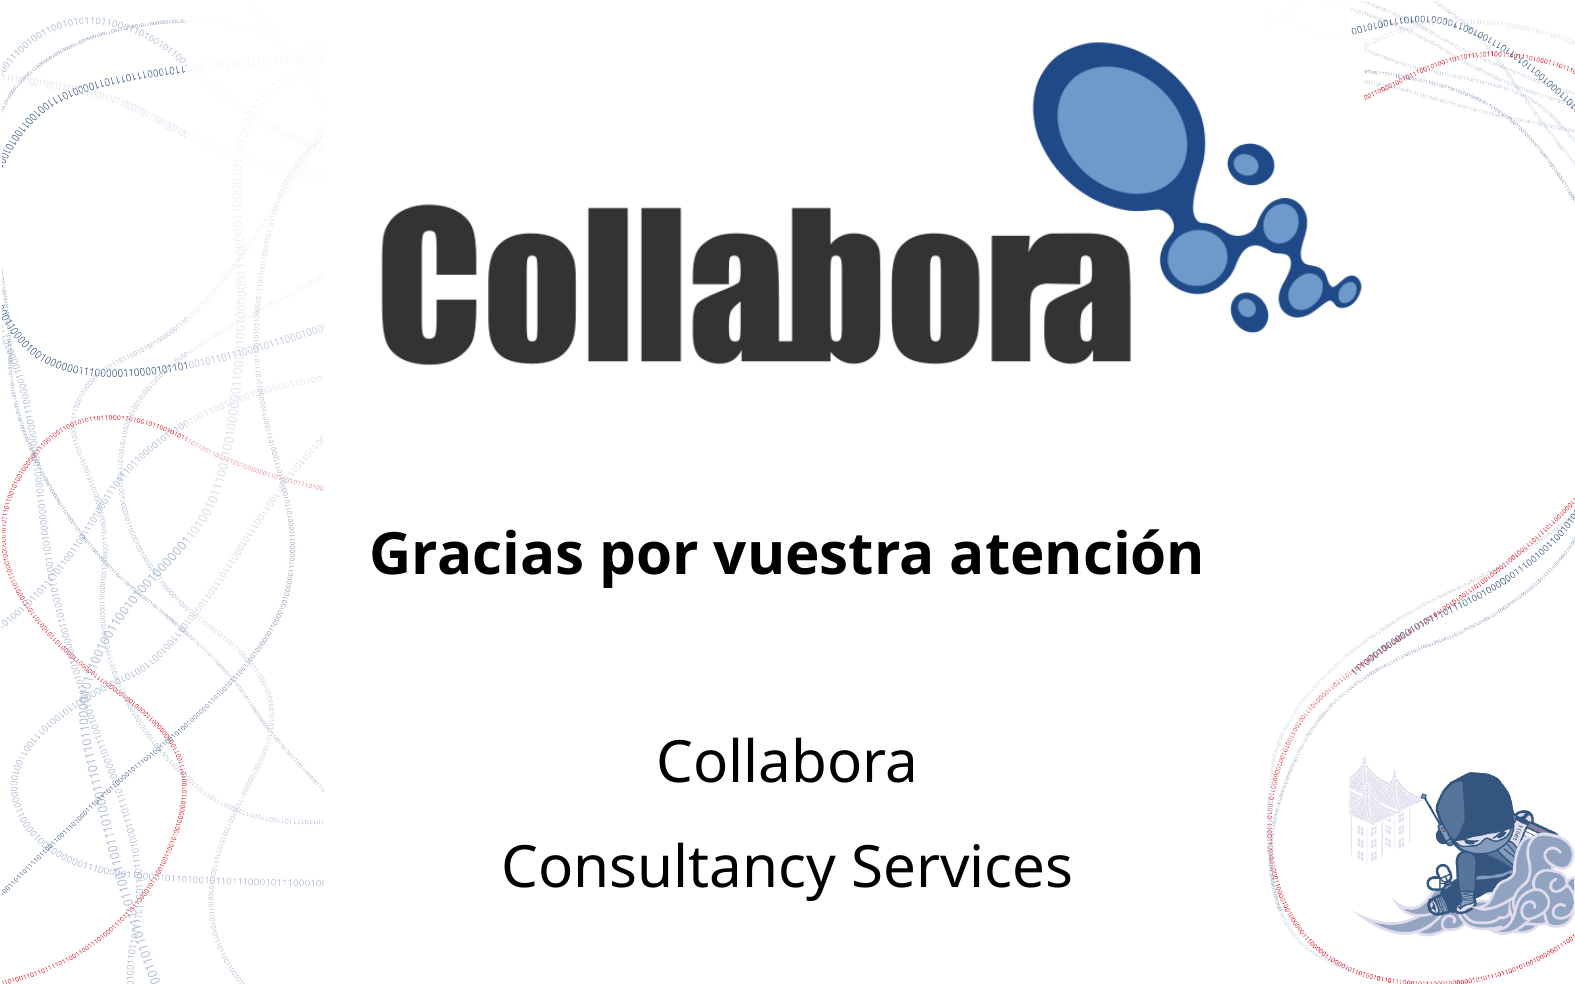

Gracias por vuestra atención
Collabora
Consultancy Services